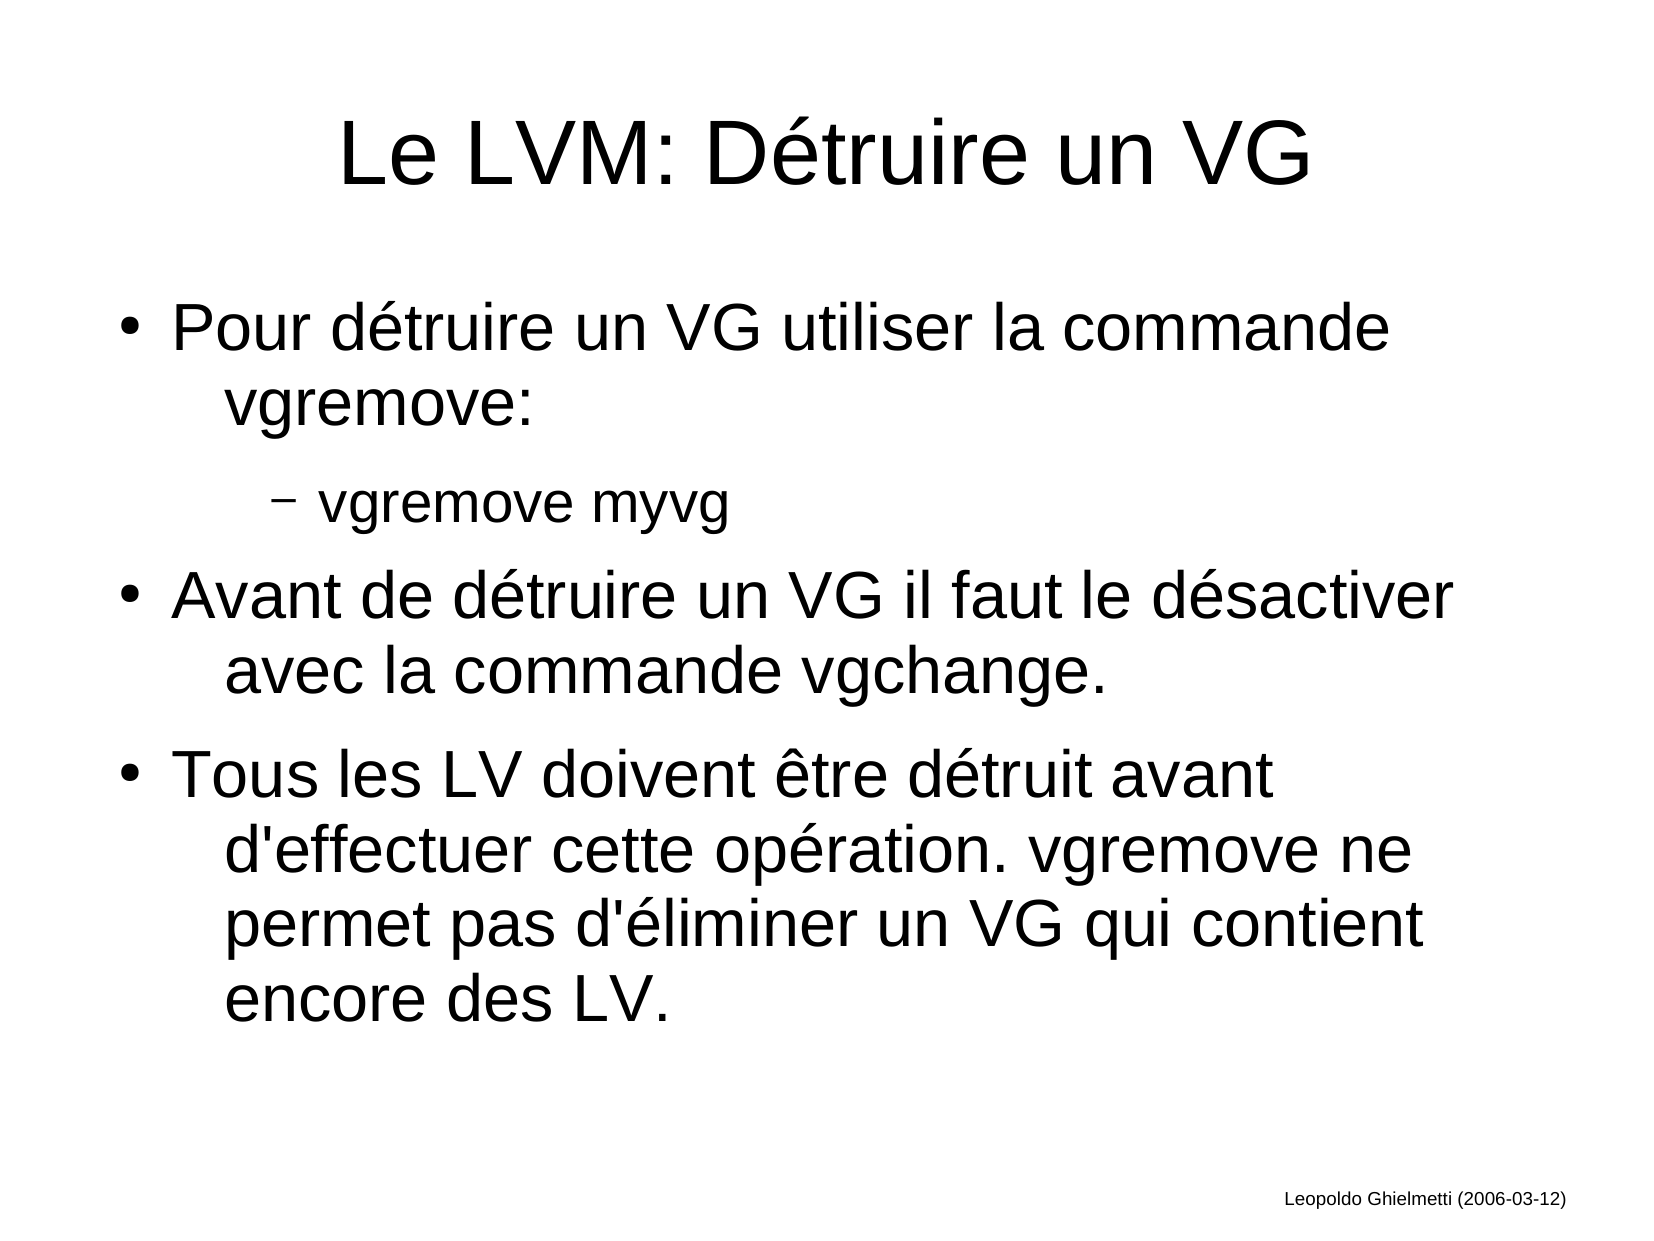

# Le LVM: Détruire un VG
Pour détruire un VG utiliser la commande vgremove:
vgremove myvg
Avant de détruire un VG il faut le désactiver avec la commande vgchange.
Tous les LV doivent être détruit avant d'effectuer cette opération. vgremove ne permet pas d'éliminer un VG qui contient encore des LV.
Leopoldo Ghielmetti (2006-03-12)